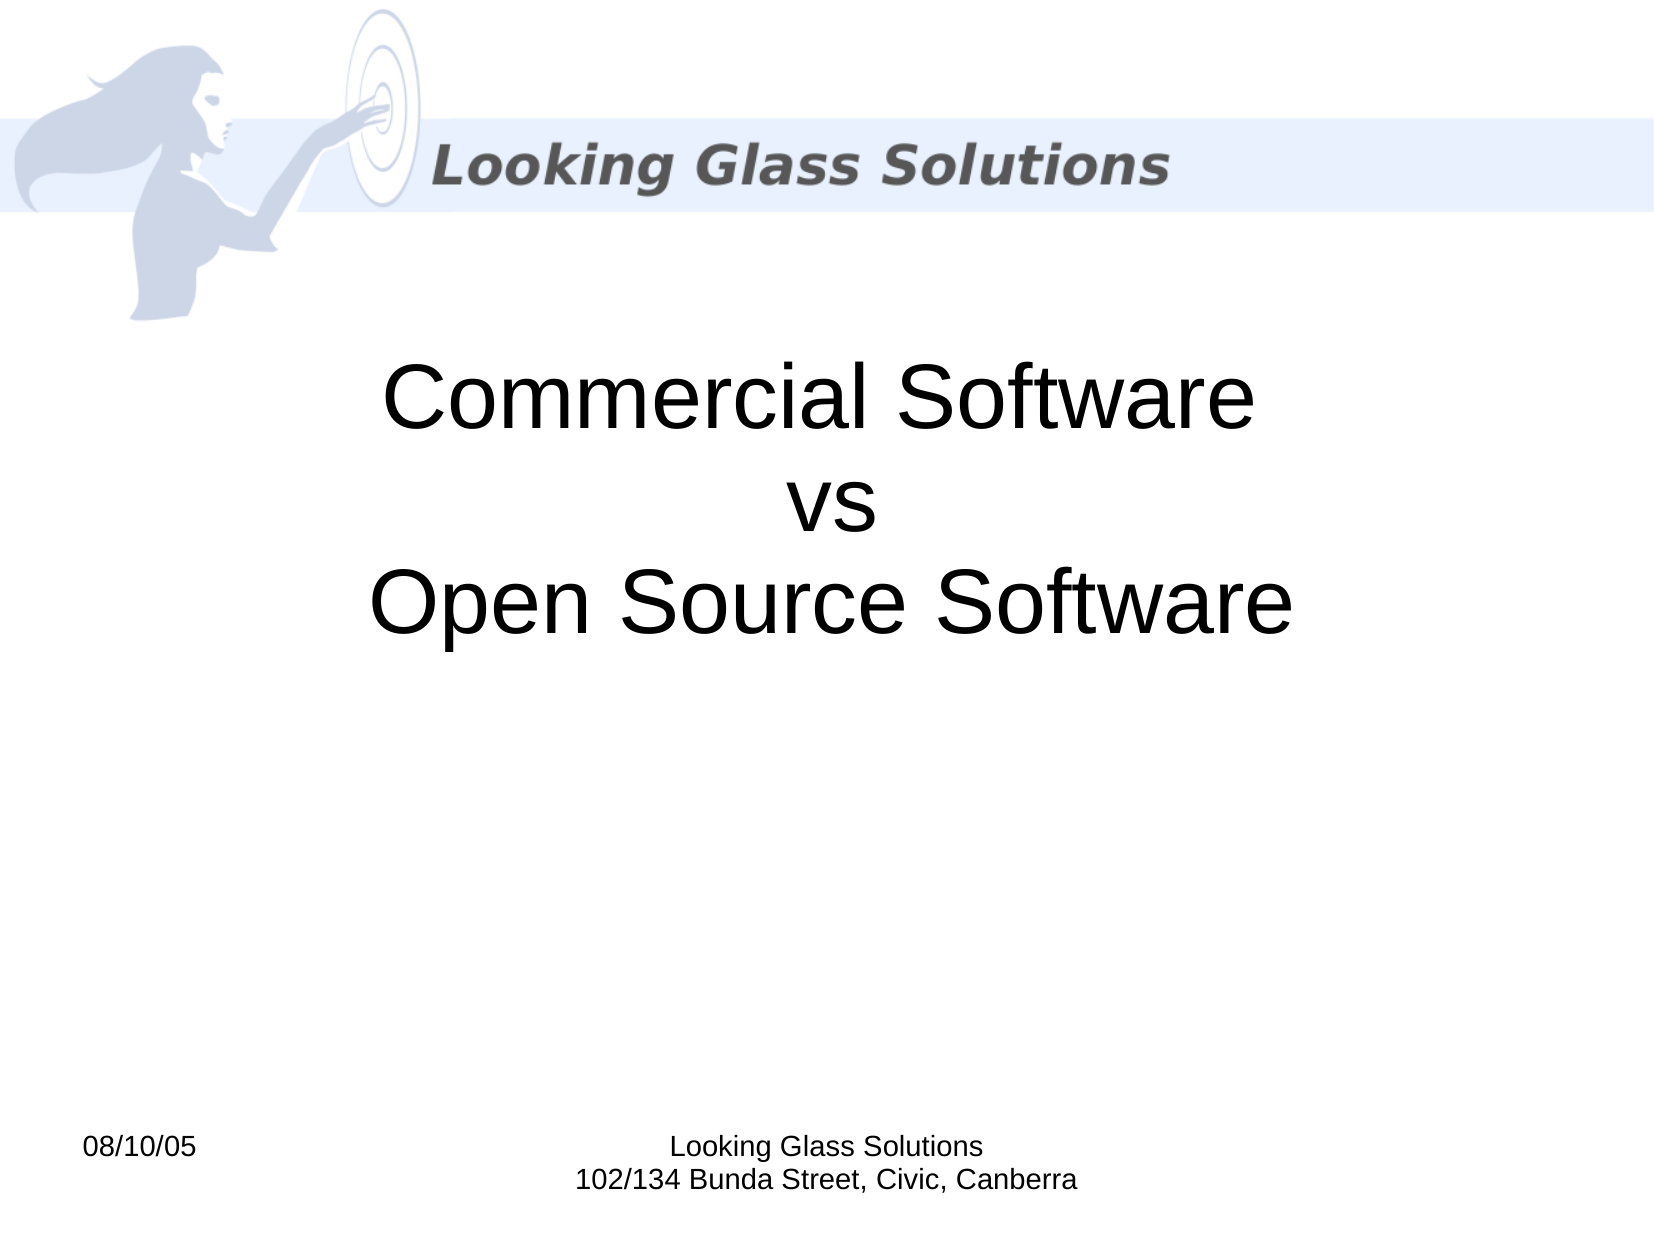

# Commercial Software vs Open Source Software